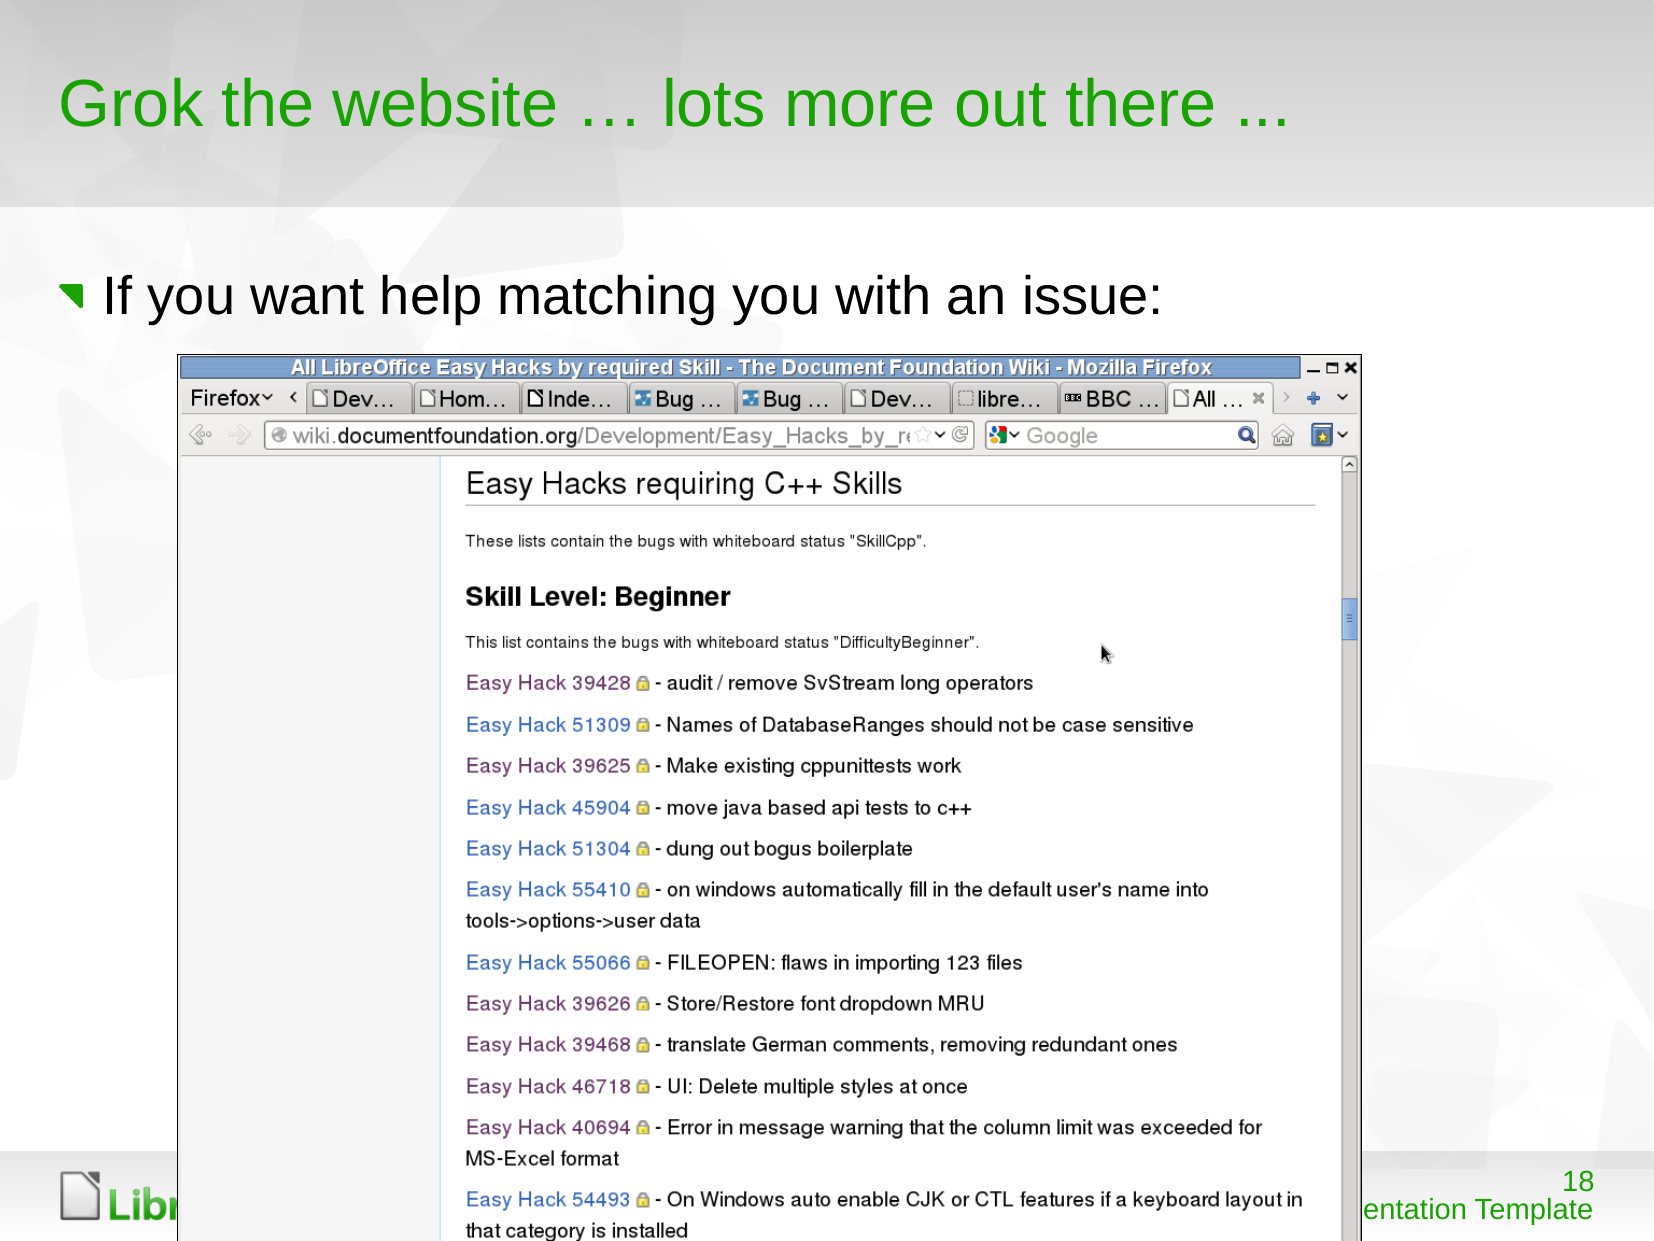

# Grok the website … lots more out there ...
If you want help matching you with an issue:
18
LibreOffice Berlin 2012 Conference Presentation Template